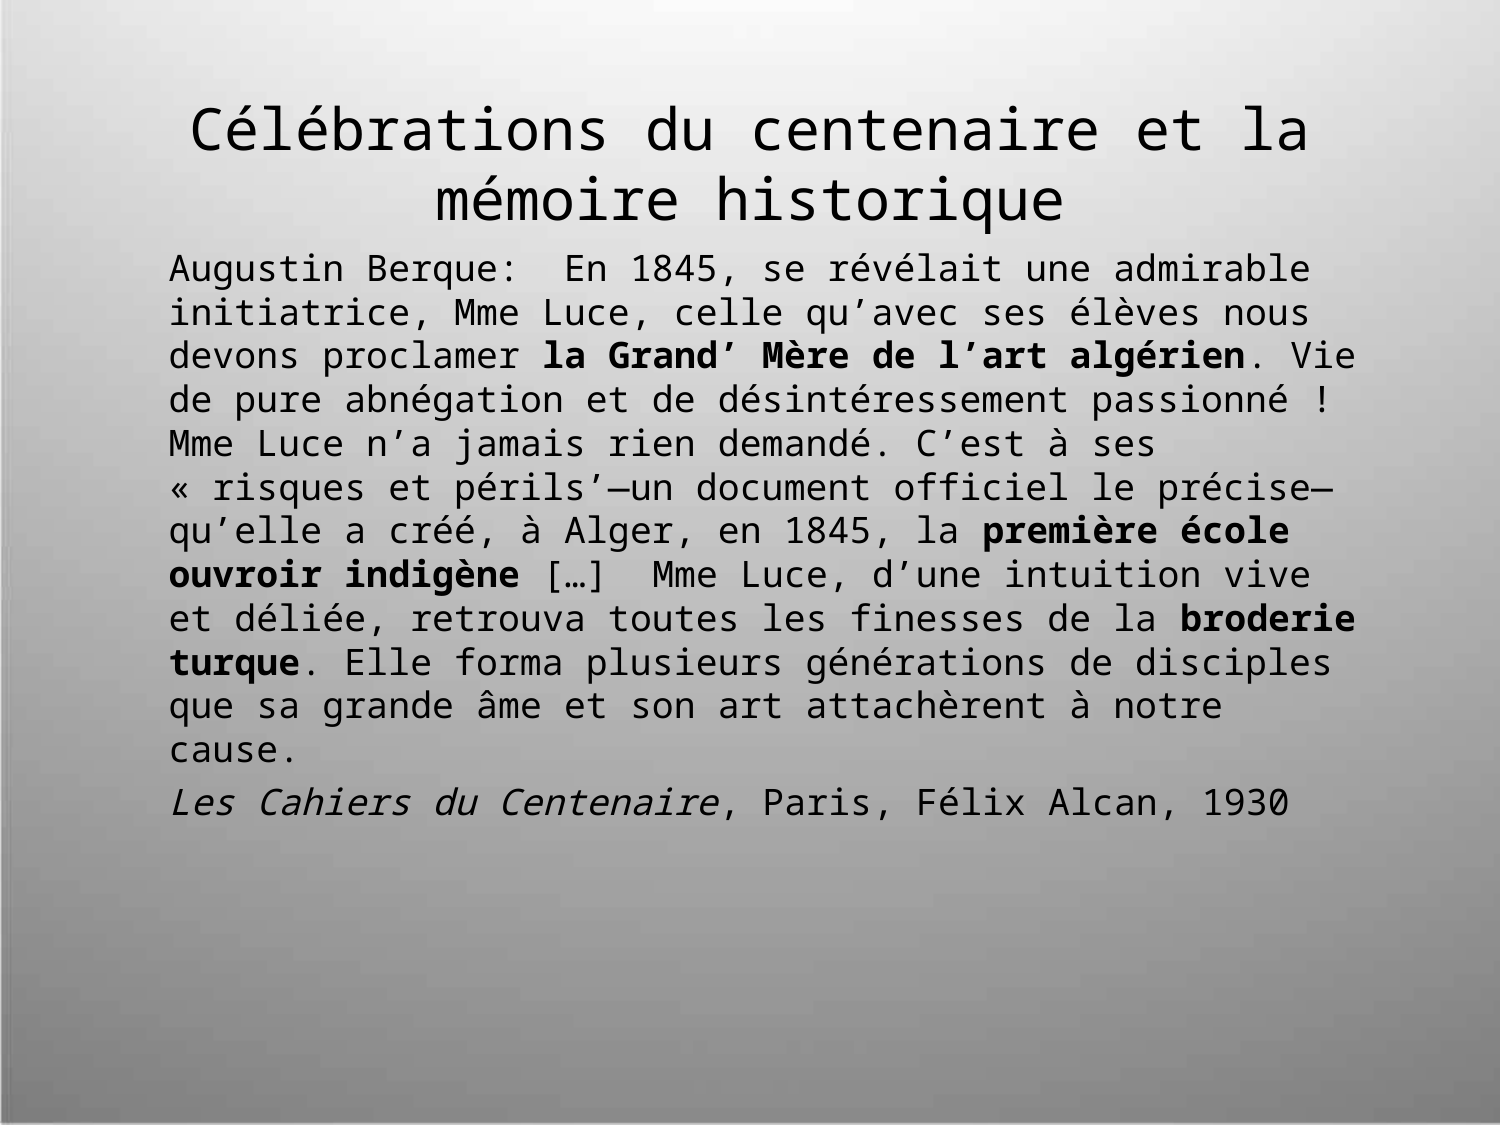

# Célébrations du centenaire et la mémoire historique
	Augustin Berque: En 1845, se révélait une admirable initiatrice, Mme Luce, celle qu’avec ses élèves nous devons proclamer la Grand’ Mère de l’art algérien. Vie de pure abnégation et de désintéressement passionné ! Mme Luce n’a jamais rien demandé. C’est à ses « risques et périls’—un document officiel le précise—qu’elle a créé, à Alger, en 1845, la première école ouvroir indigène […] Mme Luce, d’une intuition vive et déliée, retrouva toutes les finesses de la broderie turque. Elle forma plusieurs générations de disciples que sa grande âme et son art attachèrent à notre cause.
	Les Cahiers du Centenaire, Paris, Félix Alcan, 1930